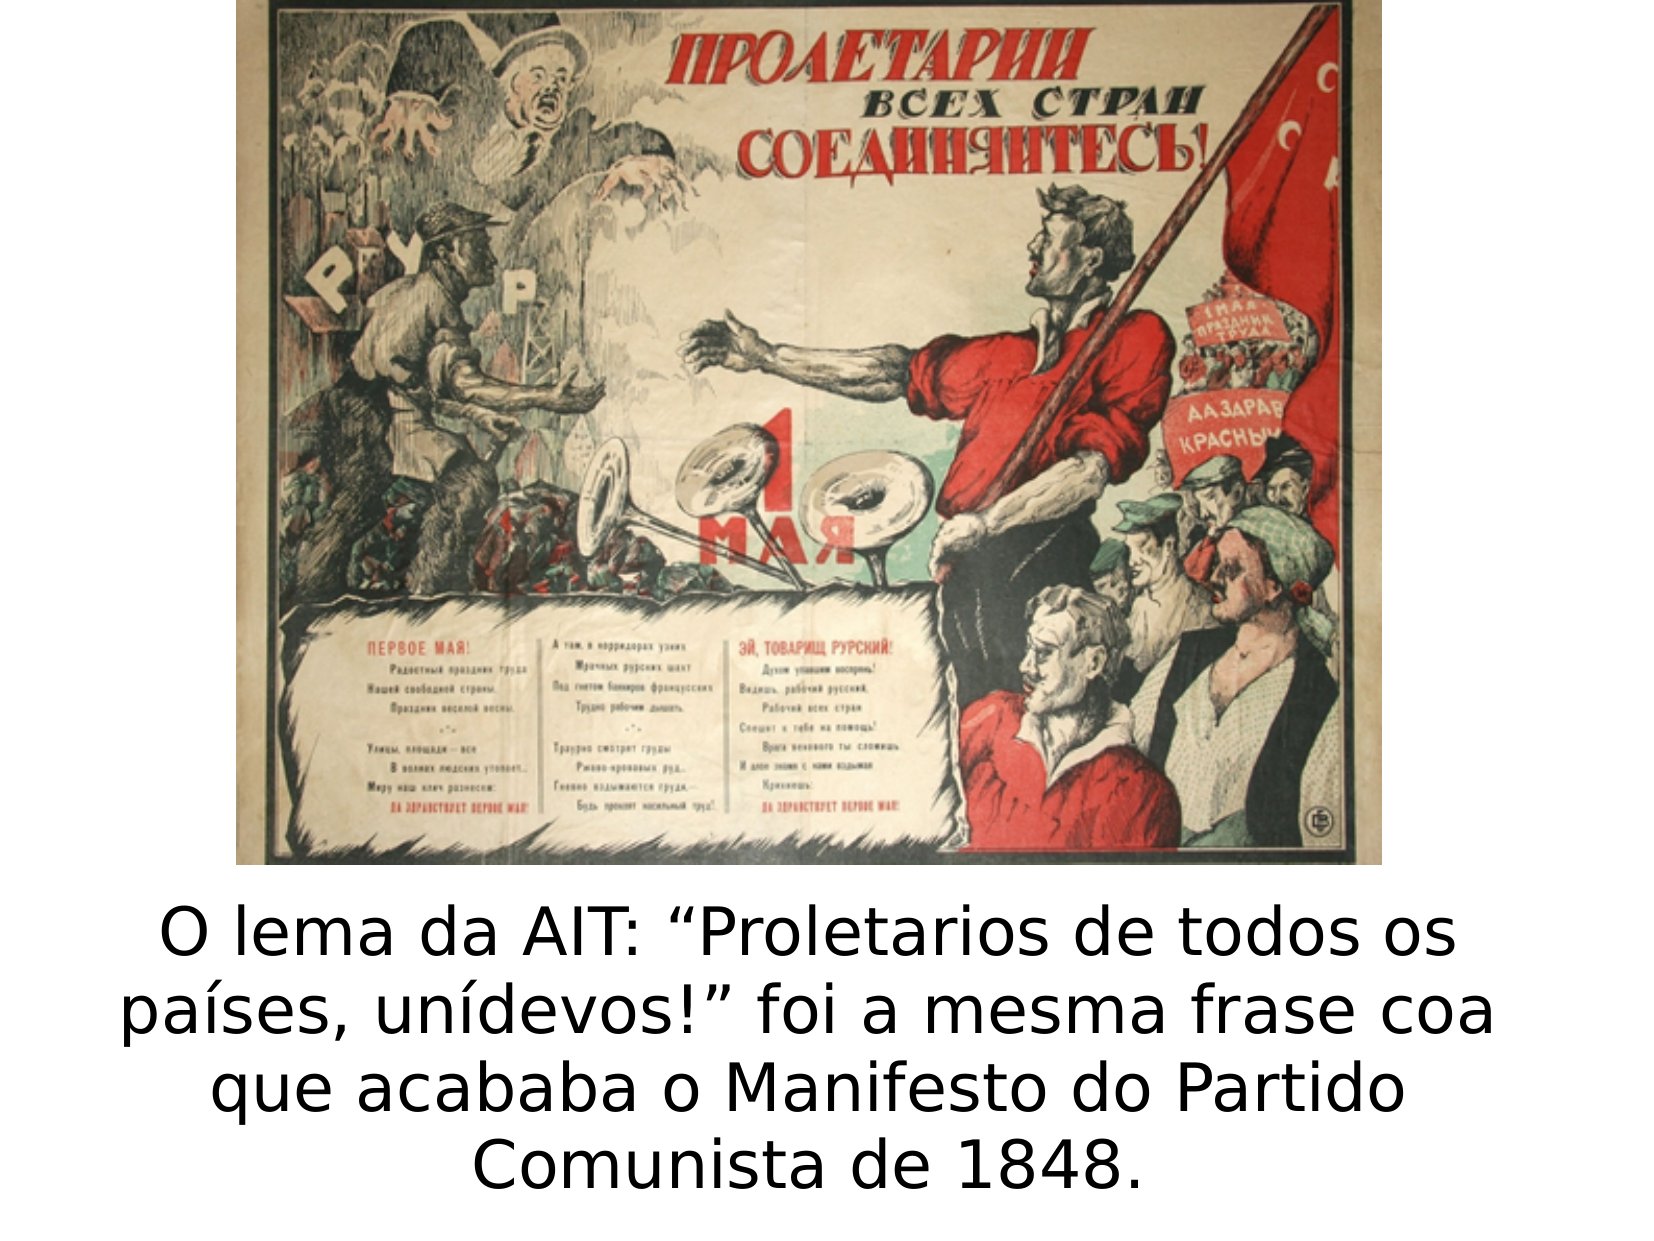

O lema da AIT: “Proletarios de todos os países, unídevos!” foi a mesma frase coa que acababa o Manifesto do Partido Comunista de 1848.